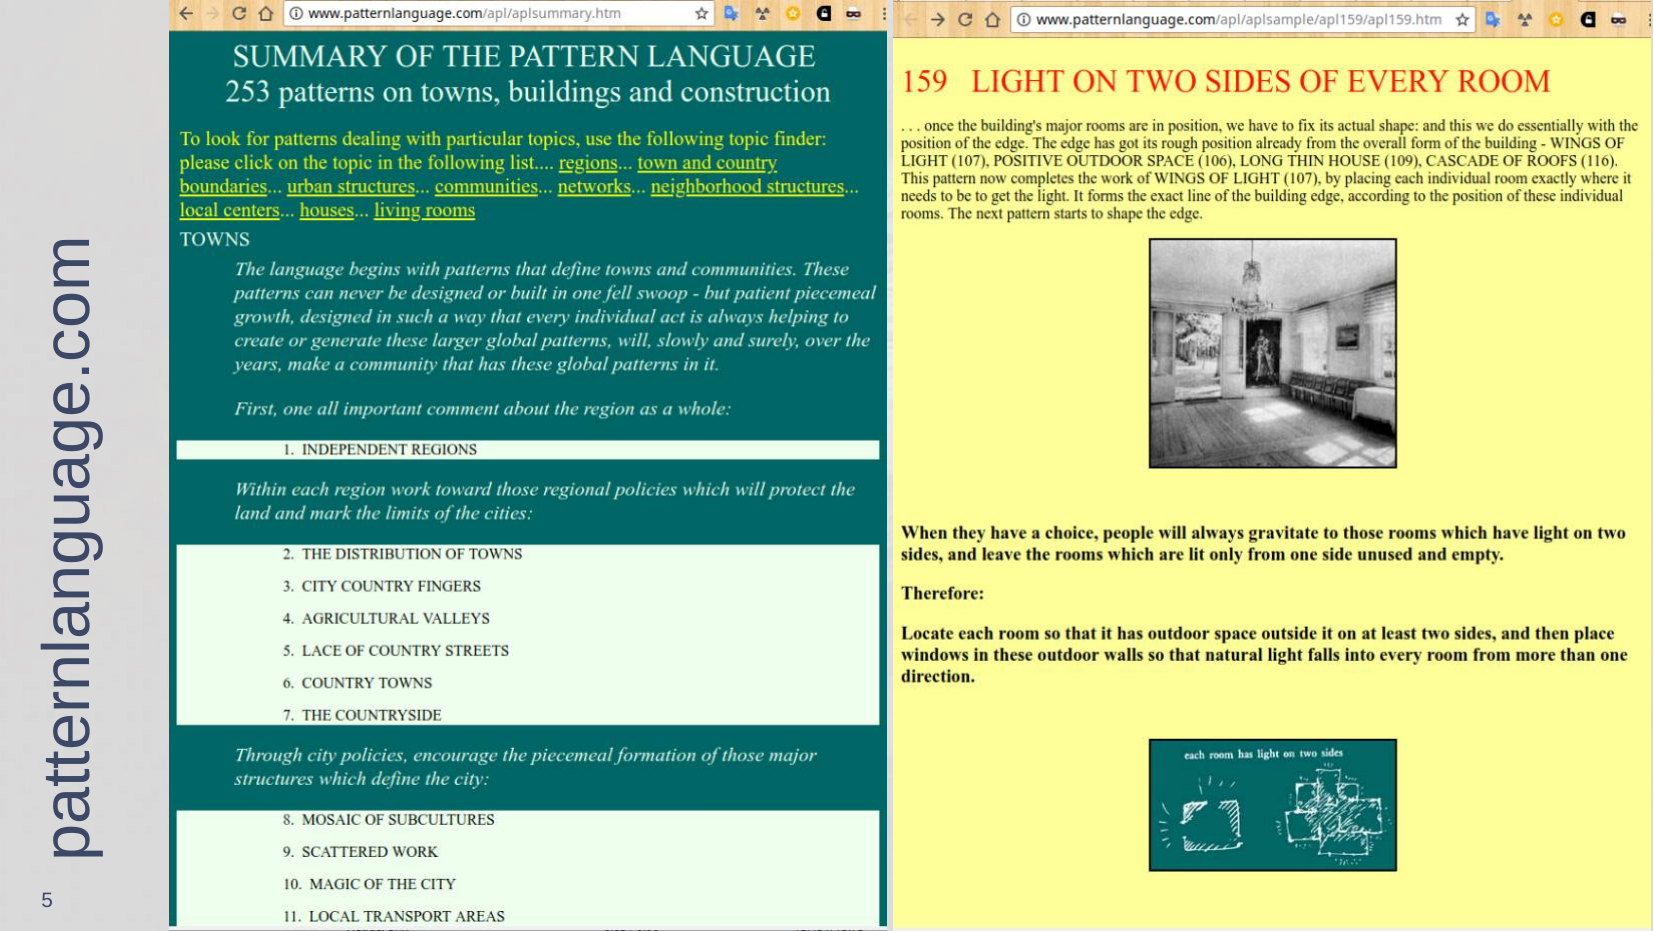

# patternlanguage.com
Evolving Pattern Language towards an Affordance Language
May 2018
5